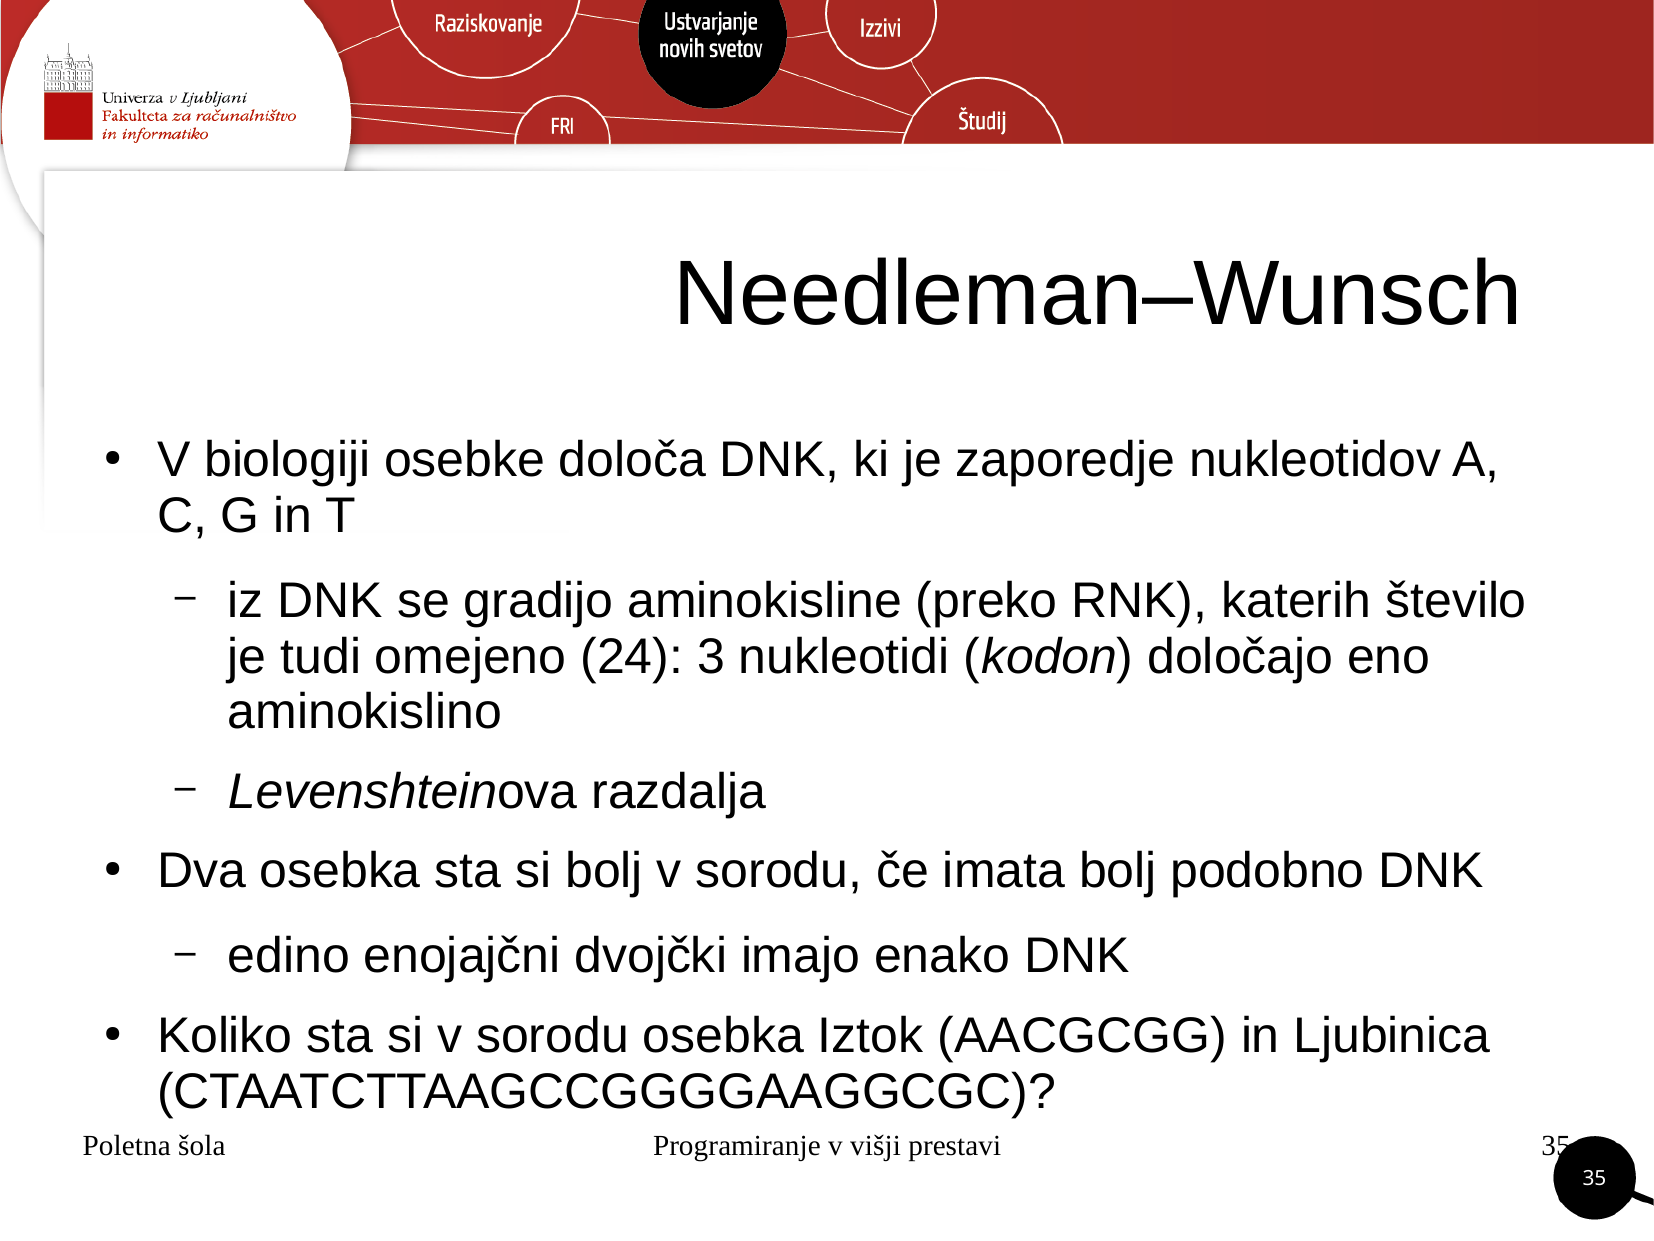

# Needleman–Wunsch
V biologiji osebke določa DNK, ki je zaporedje nukleotidov A, C, G in T
iz DNK se gradijo aminokisline (preko RNK), katerih število je tudi omejeno (24): 3 nukleotidi (kodon) določajo eno aminokislino
Levenshteinova razdalja
Dva osebka sta si bolj v sorodu, če imata bolj podobno DNK
edino enojajčni dvojčki imajo enako DNK
Koliko sta si v sorodu osebka Iztok (AACGCGG) in Ljubinica (CTAATCTTAAGCCGGGGAAGGCGC)?
Poletna šola
Programiranje v višji prestavi
35